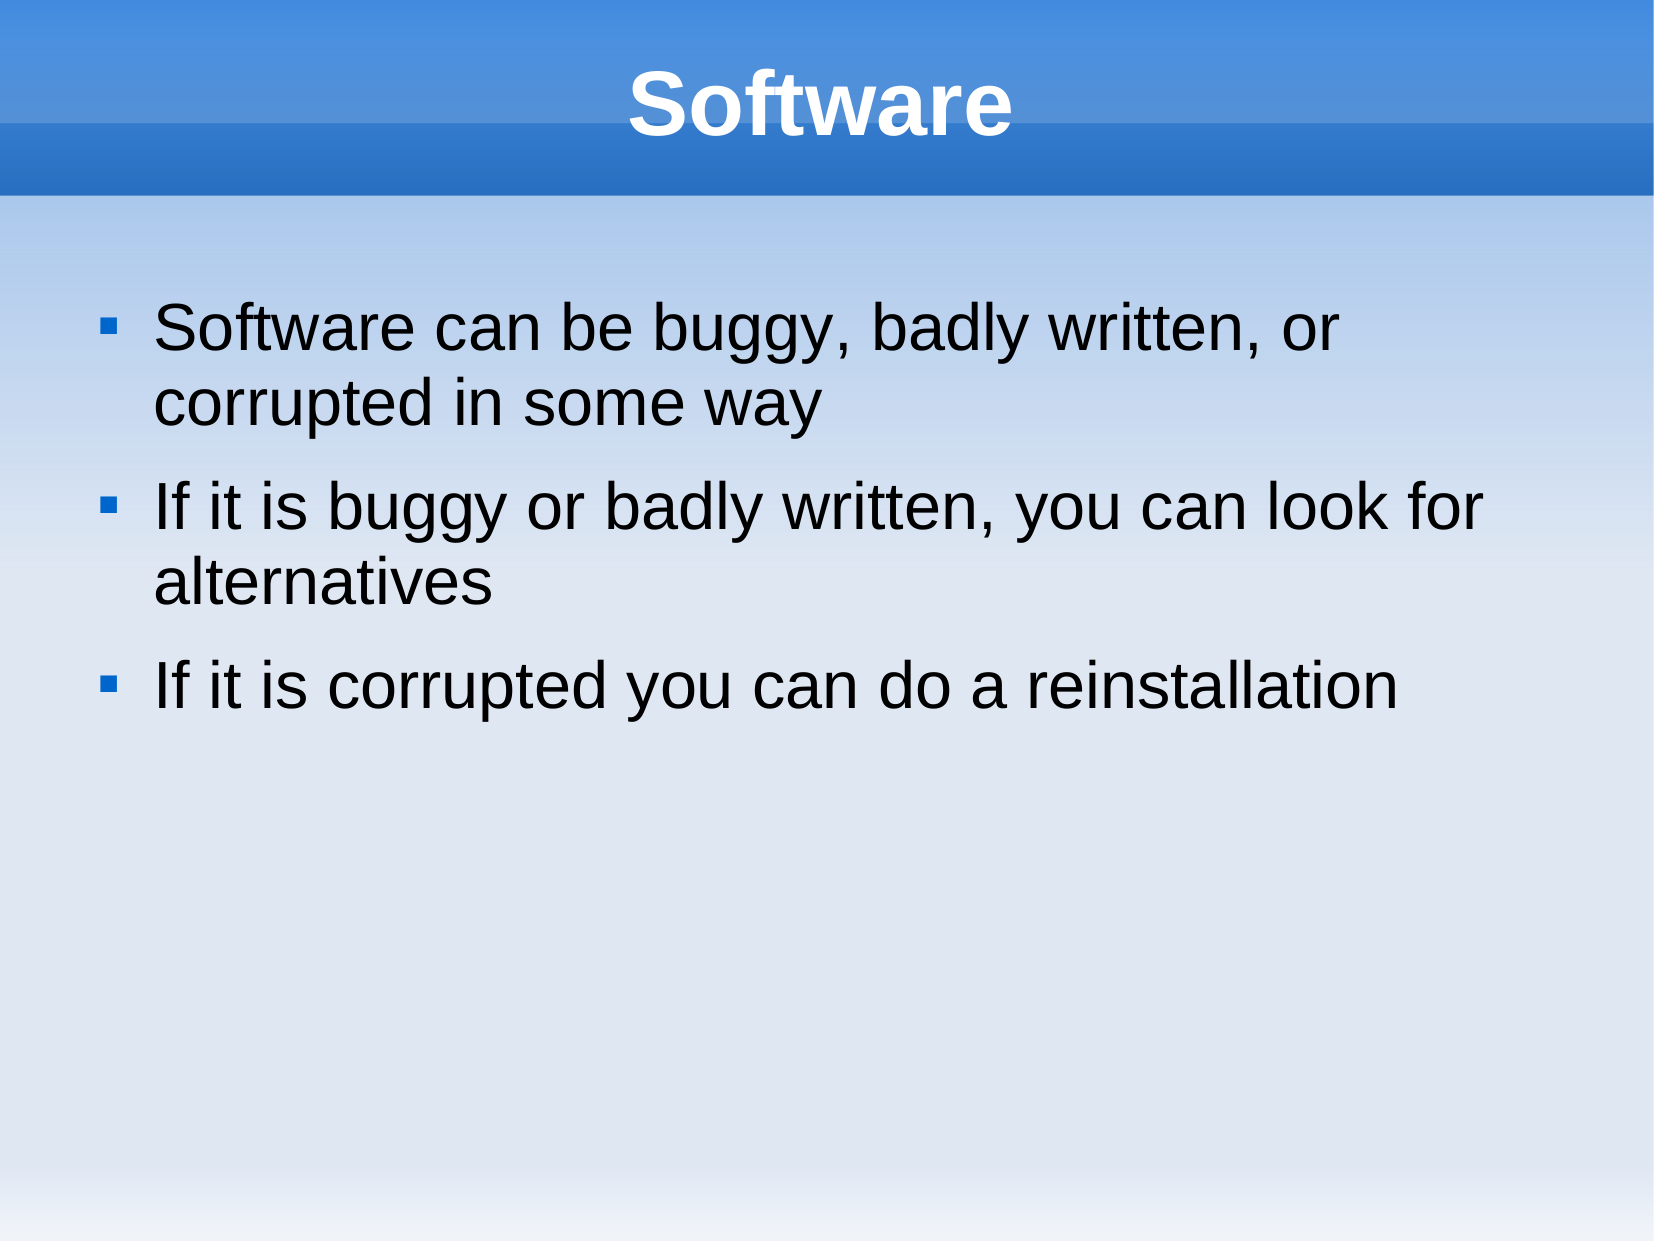

# Software
Software can be buggy, badly written, or corrupted in some way
If it is buggy or badly written, you can look for alternatives
If it is corrupted you can do a reinstallation